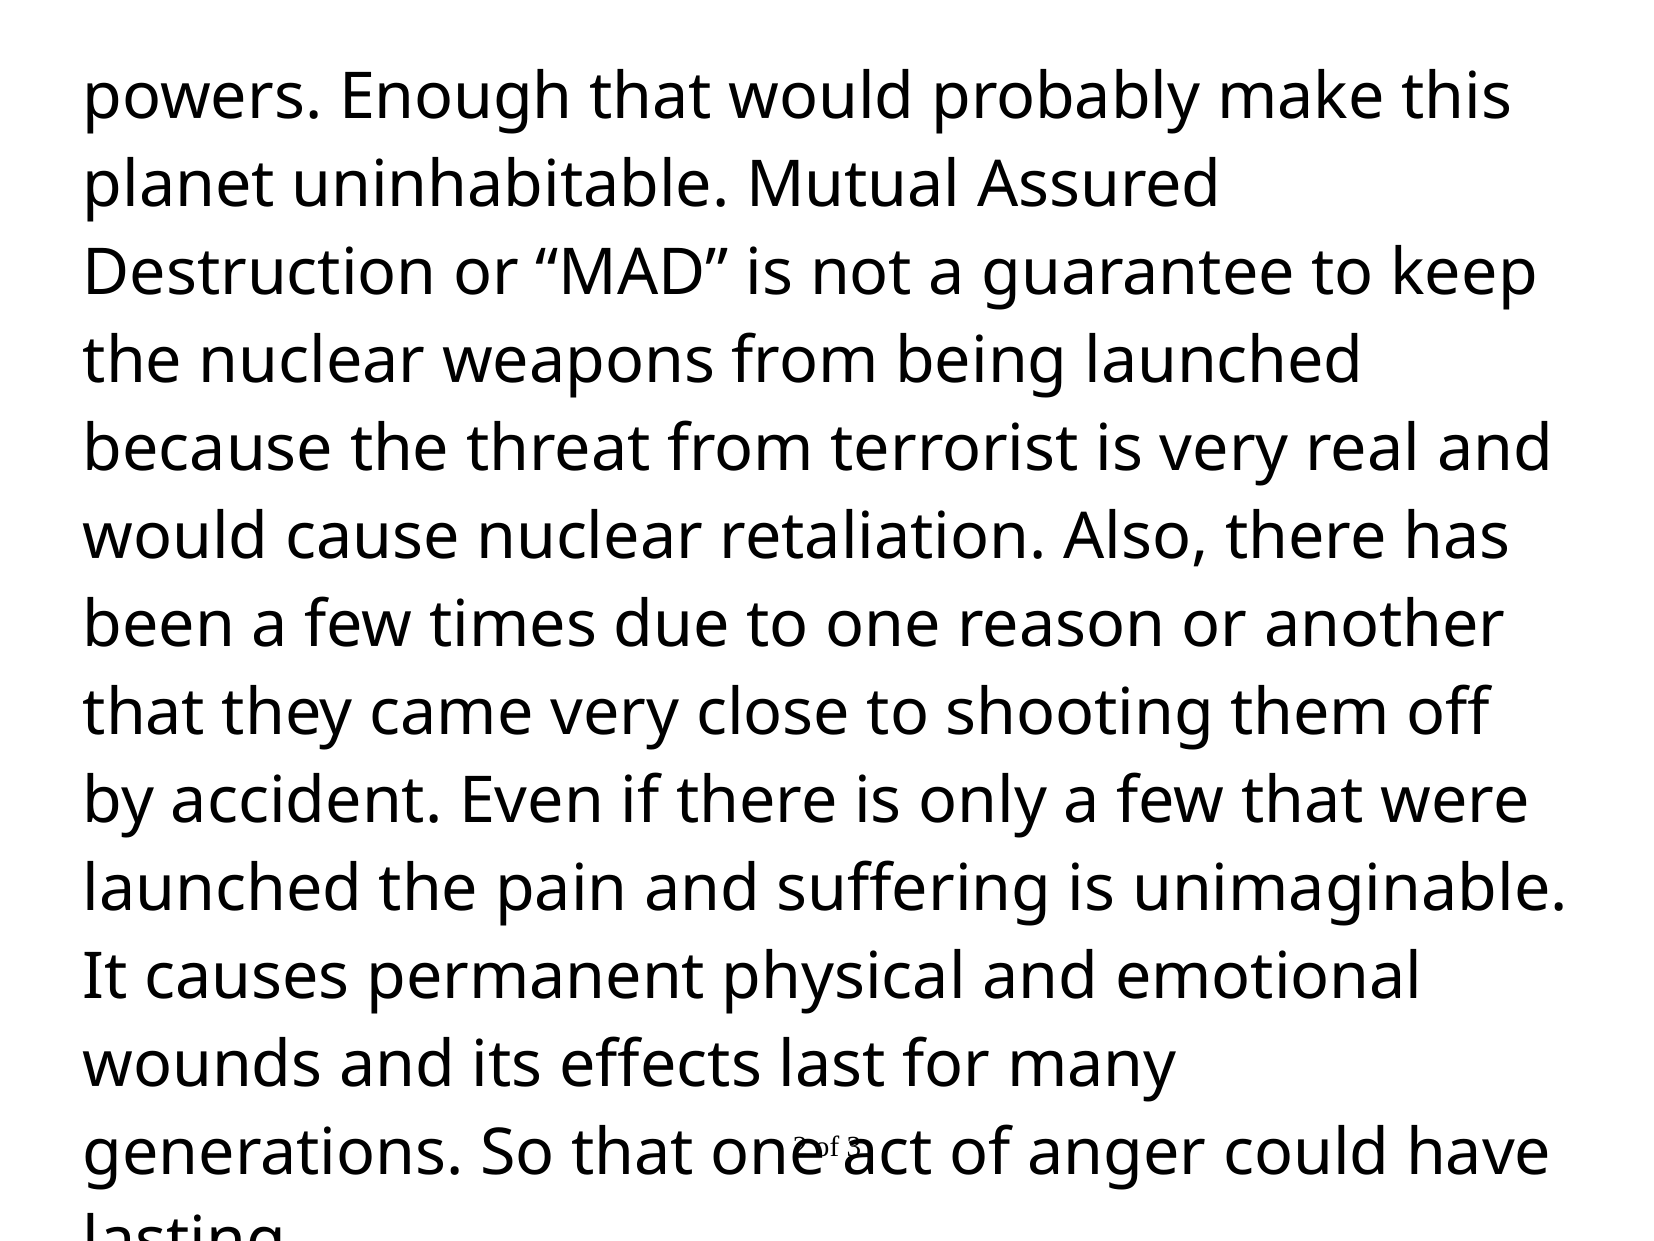

# powers. Enough that would probably make this planet uninhabitable. Mutual Assured Destruction or “MAD” is not a guarantee to keep the nuclear weapons from being launched because the threat from terrorist is very real and would cause nuclear retaliation. Also, there has been a few times due to one reason or another that they came very close to shooting them off by accident. Even if there is only a few that were launched the pain and suffering is unimaginable. It causes permanent physical and emotional wounds and its effects last for many generations. So that one act of anger could have lasting
2 of 3